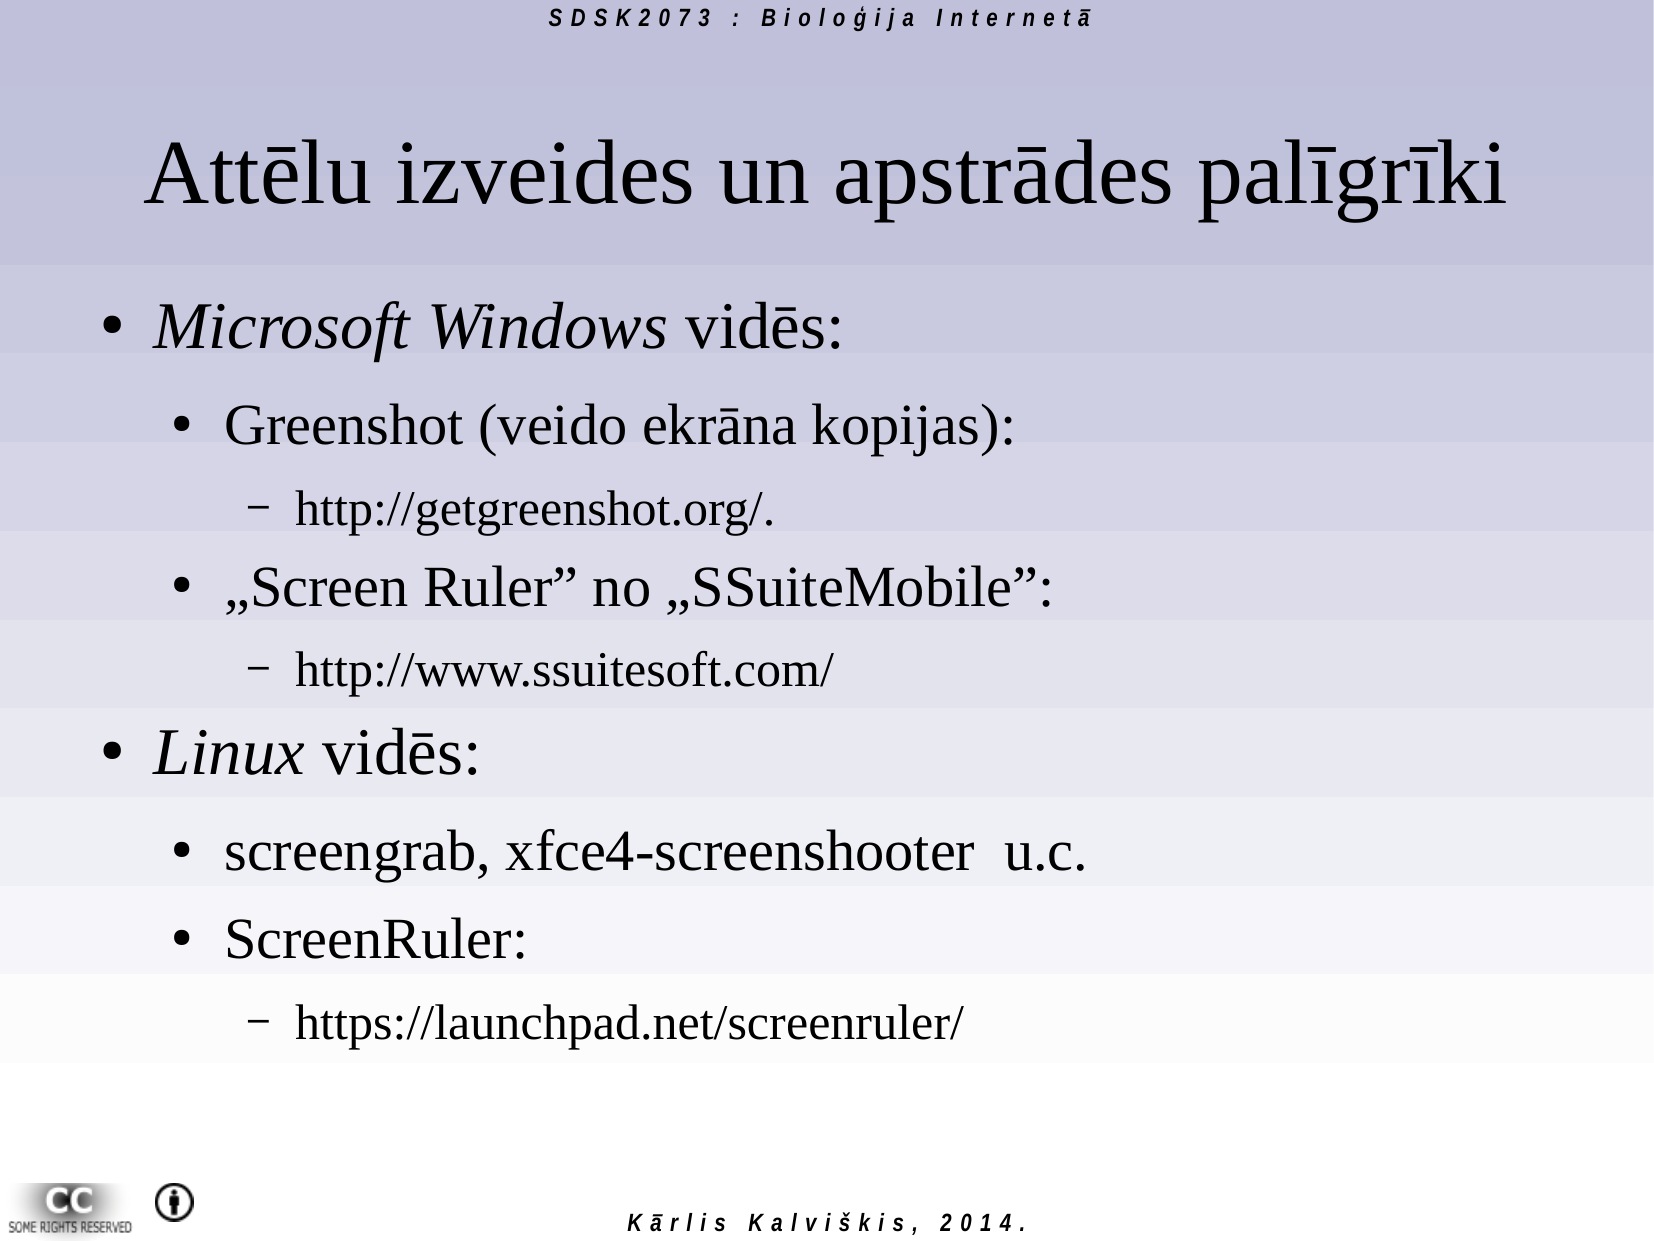

# Attēlu izveides un apstrādes palīgrīki
Microsoft Windows vidēs:
Greenshot (veido ekrāna kopijas):
http://getgreenshot.org/.
„Screen Ruler” no „SSuiteMobile”:
http://www.ssuitesoft.com/
Linux vidēs:
screengrab, xfce4-screenshooter u.c.
ScreenRuler:
https://launchpad.net/screenruler/